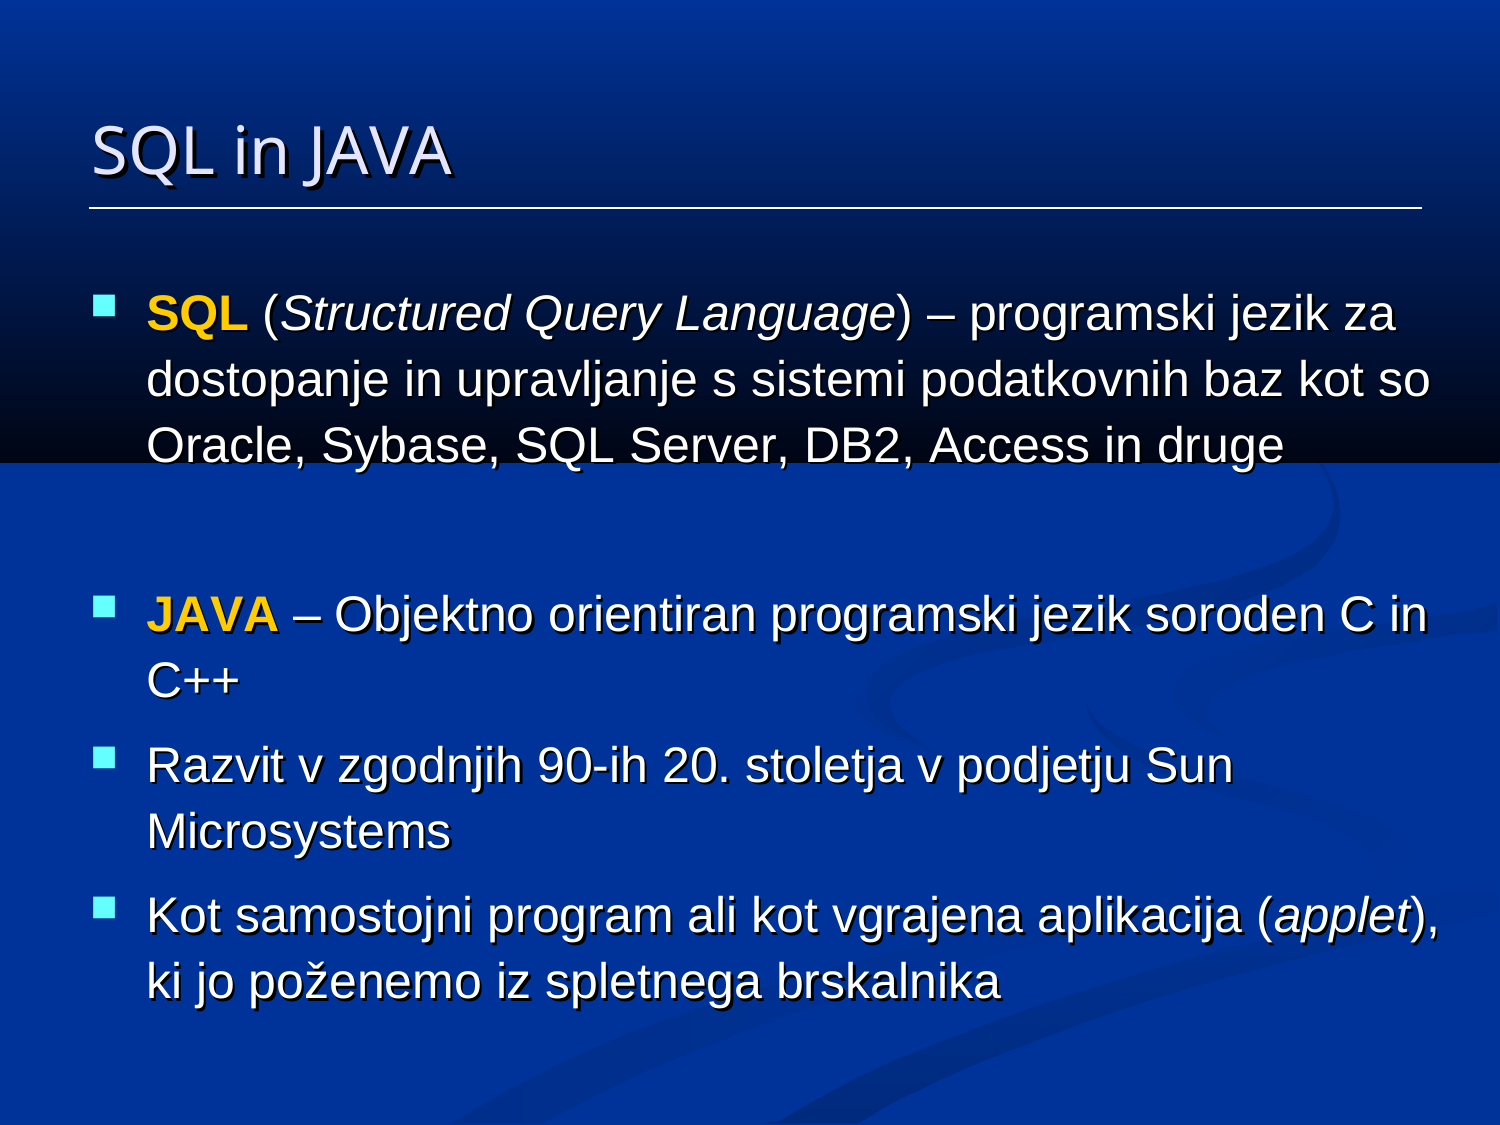

SQL in JAVA
# SQL (Structured Query Language) – programski jezik za dostopanje in upravljanje s sistemi podatkovnih baz kot so Oracle, Sybase, SQL Server, DB2, Access in druge
JAVA – Objektno orientiran programski jezik soroden C in C++
Razvit v zgodnjih 90-ih 20. stoletja v podjetju Sun Microsystems
Kot samostojni program ali kot vgrajena aplikacija (applet), ki jo poženemo iz spletnega brskalnika